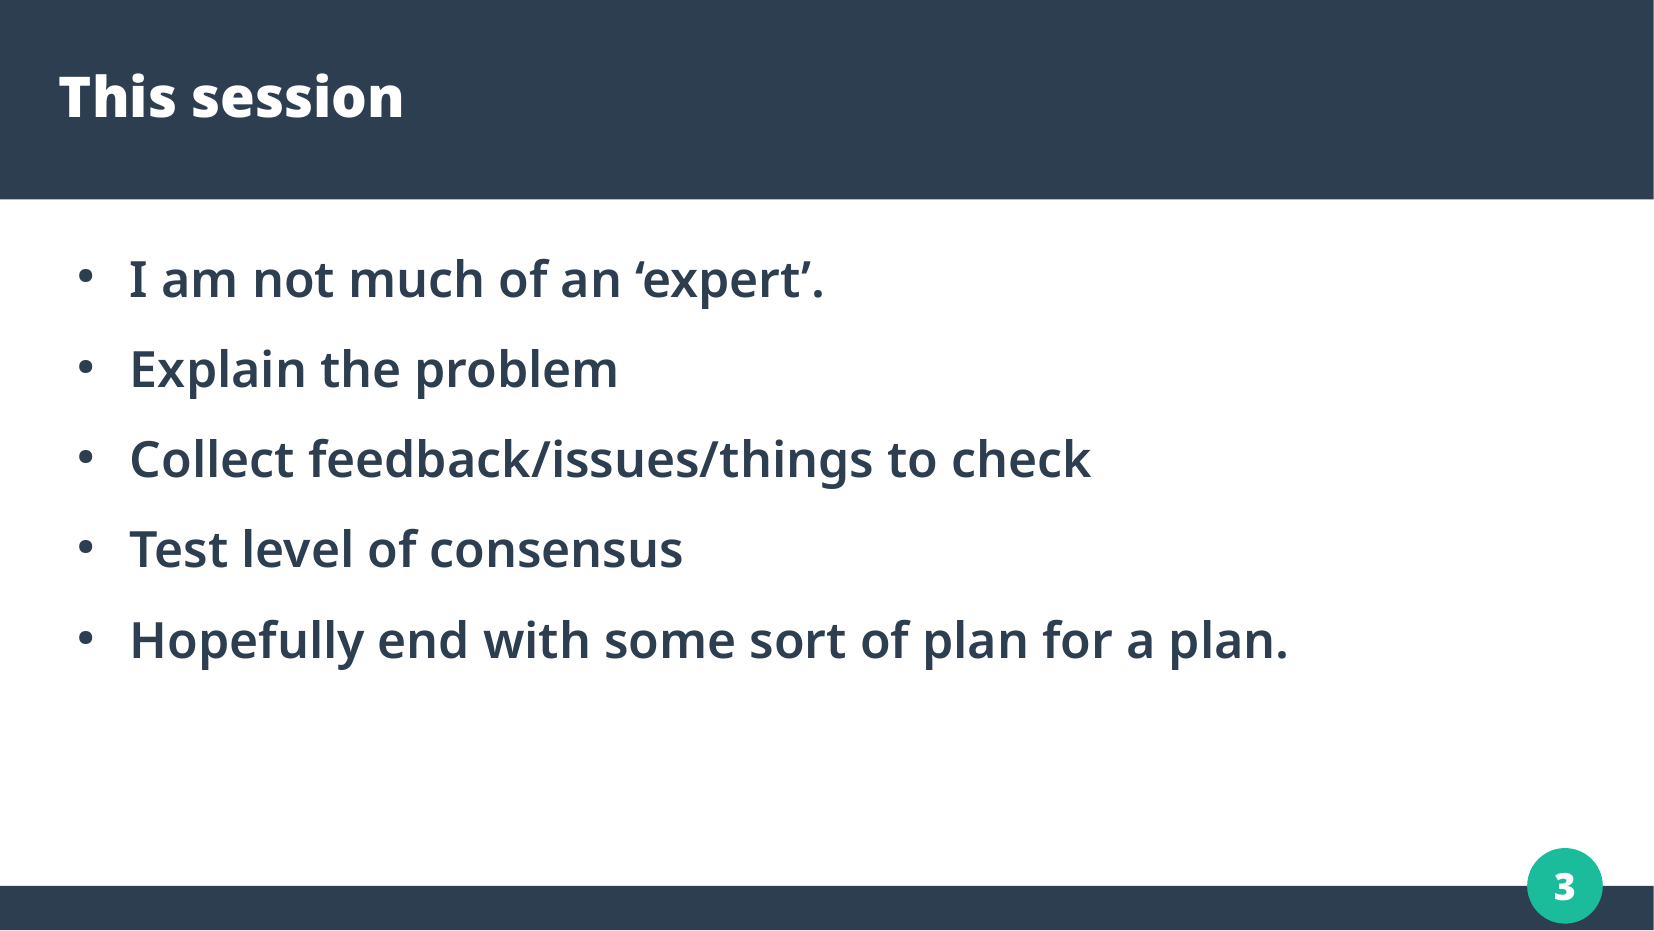

# This session
I am not much of an ‘expert’.
Explain the problem
Collect feedback/issues/things to check
Test level of consensus
Hopefully end with some sort of plan for a plan.